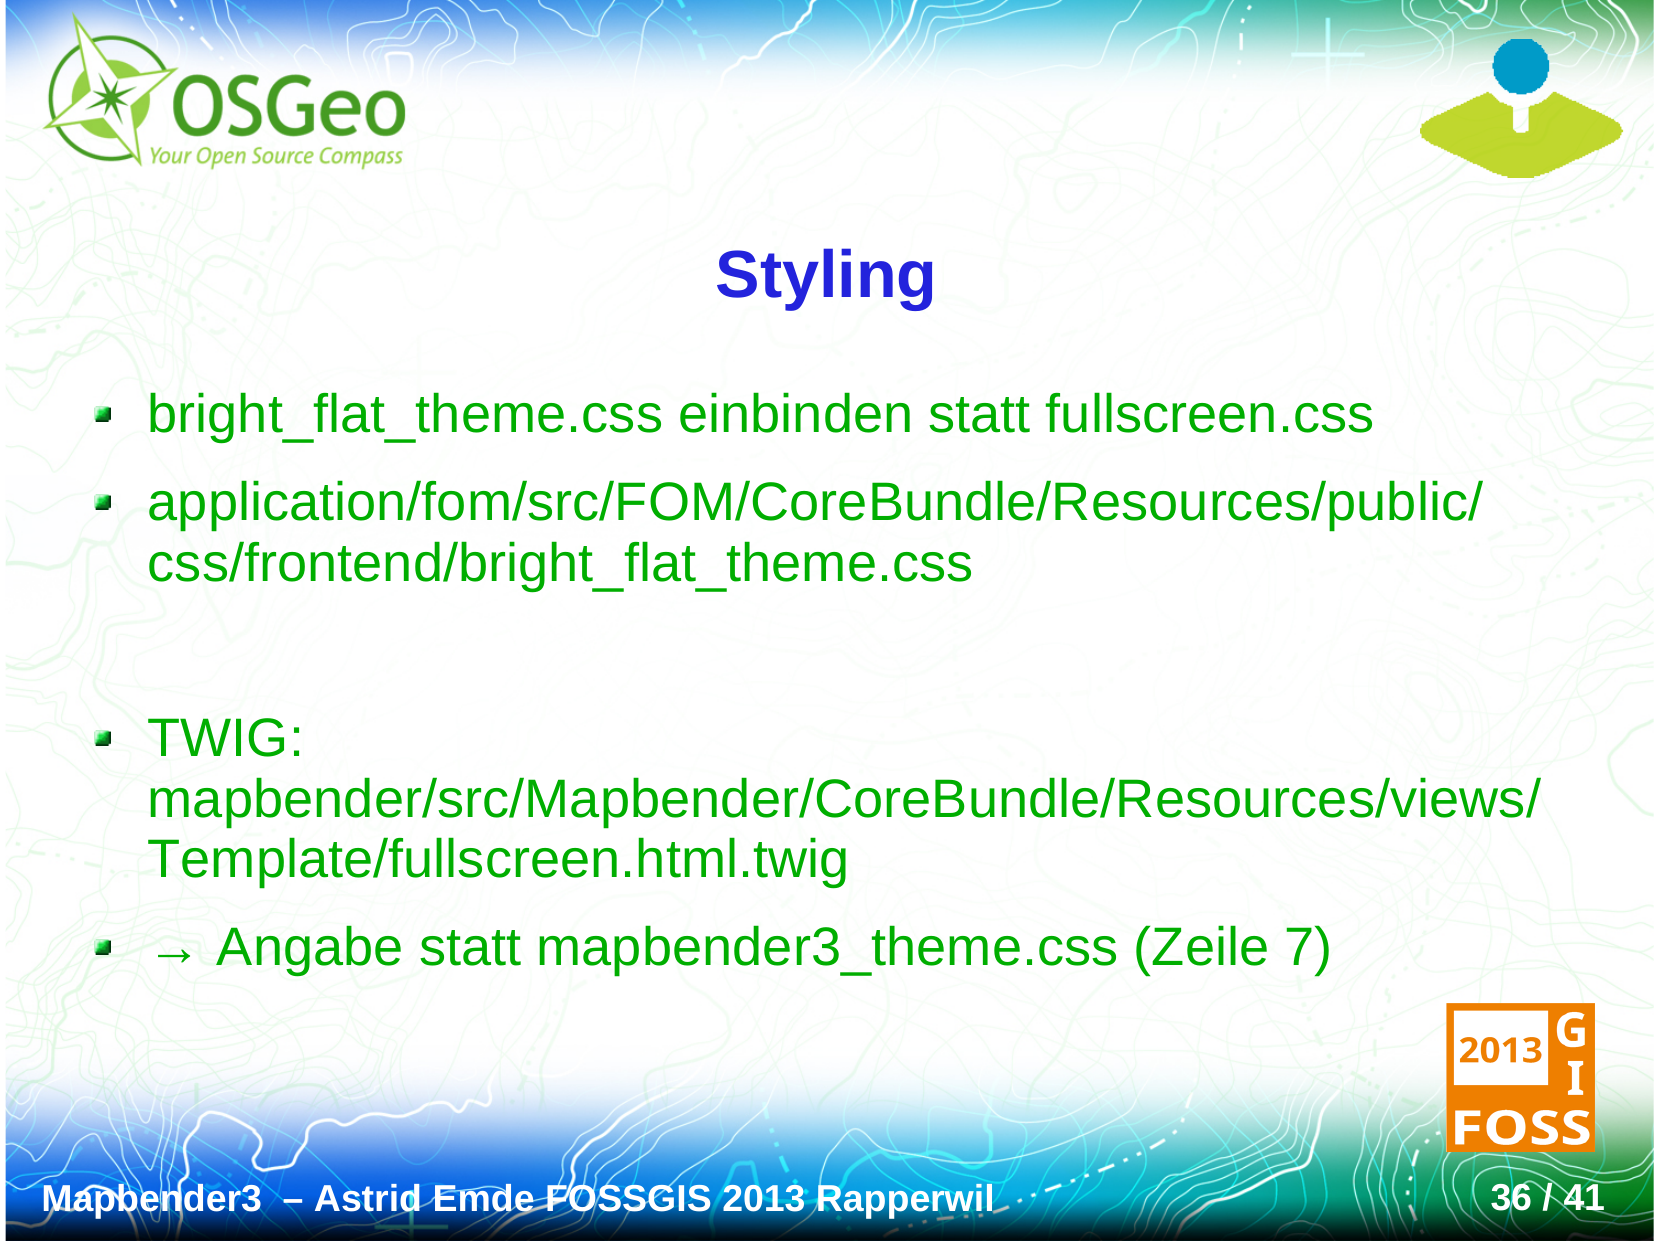

# Styling
bright_flat_theme.css einbinden statt fullscreen.css
application/fom/src/FOM/CoreBundle/Resources/public/css/frontend/bright_flat_theme.css
TWIG: mapbender/src/Mapbender/CoreBundle/Resources/views/Template/fullscreen.html.twig
→ Angabe statt mapbender3_theme.css (Zeile 7)